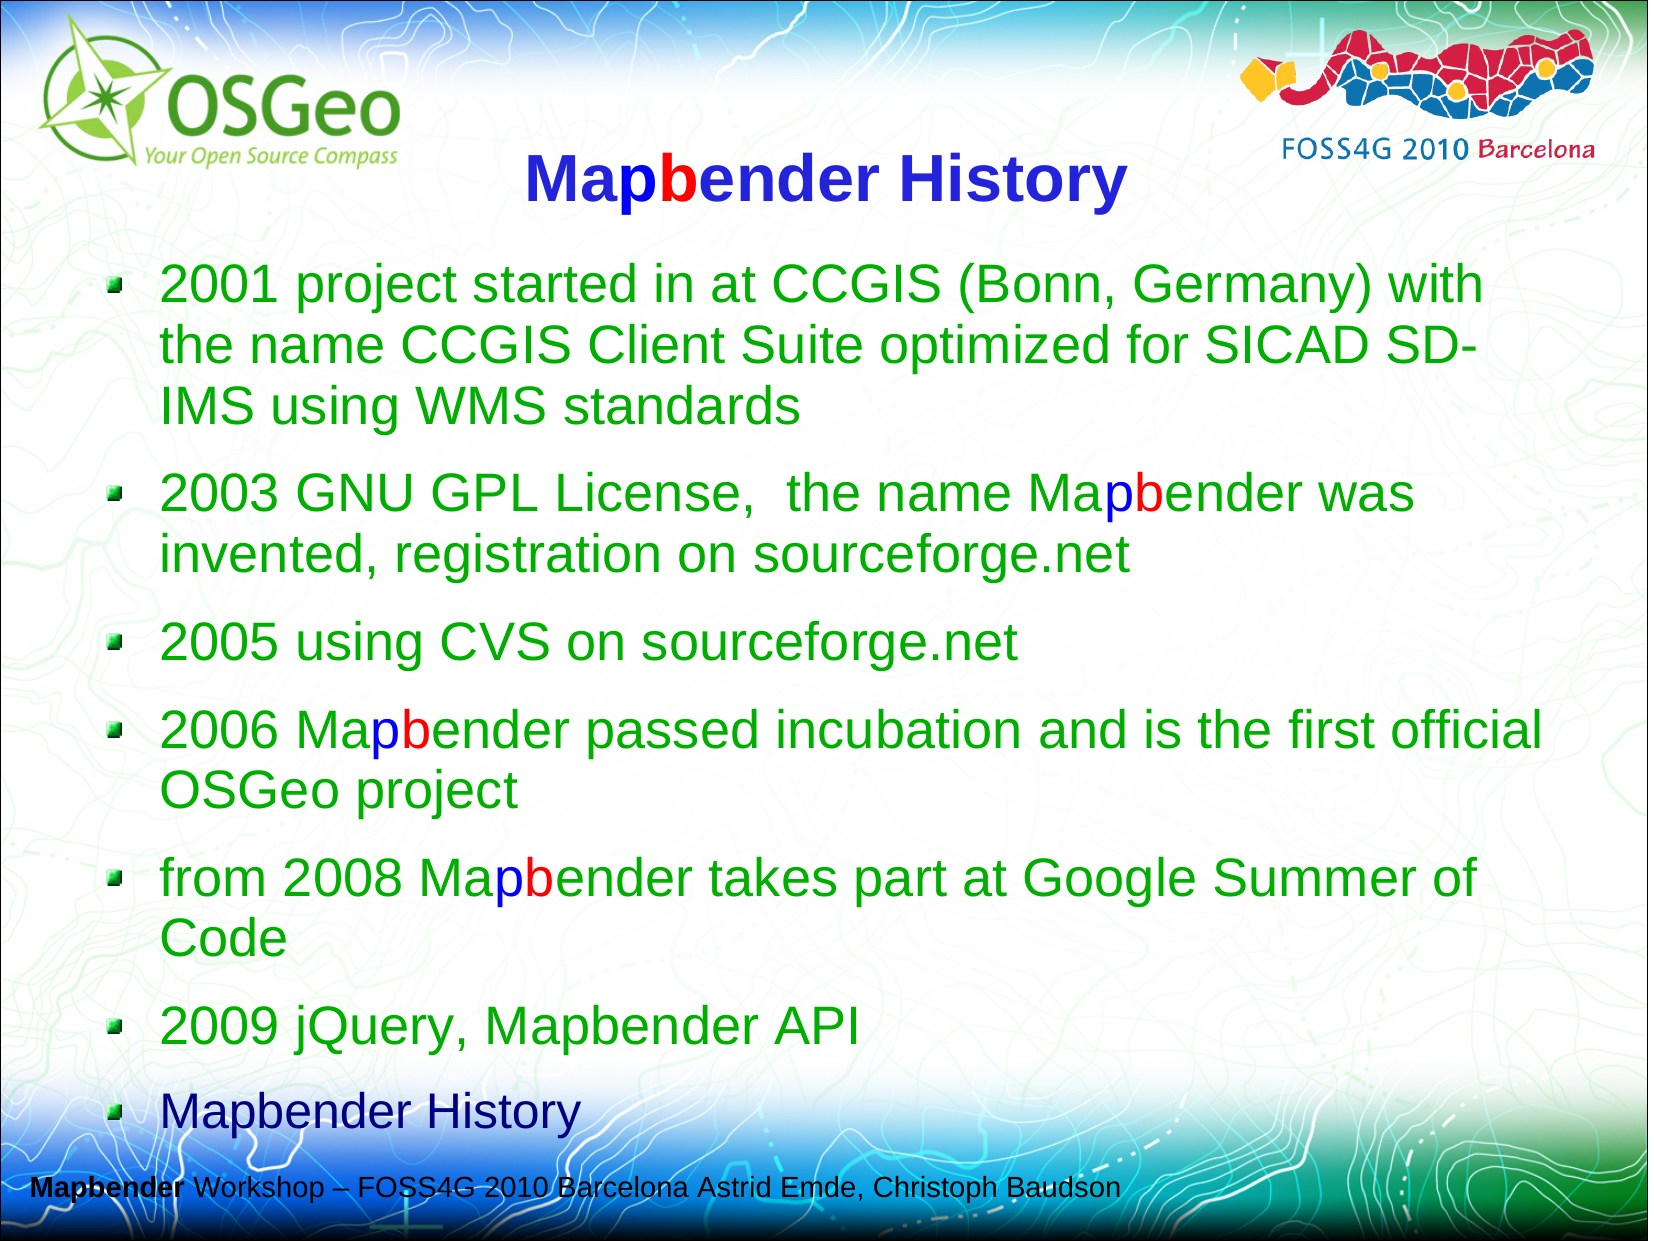

# Mapbender History
2001 project started in at CCGIS (Bonn, Germany) with the name CCGIS Client Suite optimized for SICAD SD-IMS using WMS standards
2003 GNU GPL License, the name Mapbender was invented, registration on sourceforge.net
2005 using CVS on sourceforge.net
2006 Mapbender passed incubation and is the first official OSGeo project
from 2008 Mapbender takes part at Google Summer of Code
2009 jQuery, Mapbender API
Mapbender History